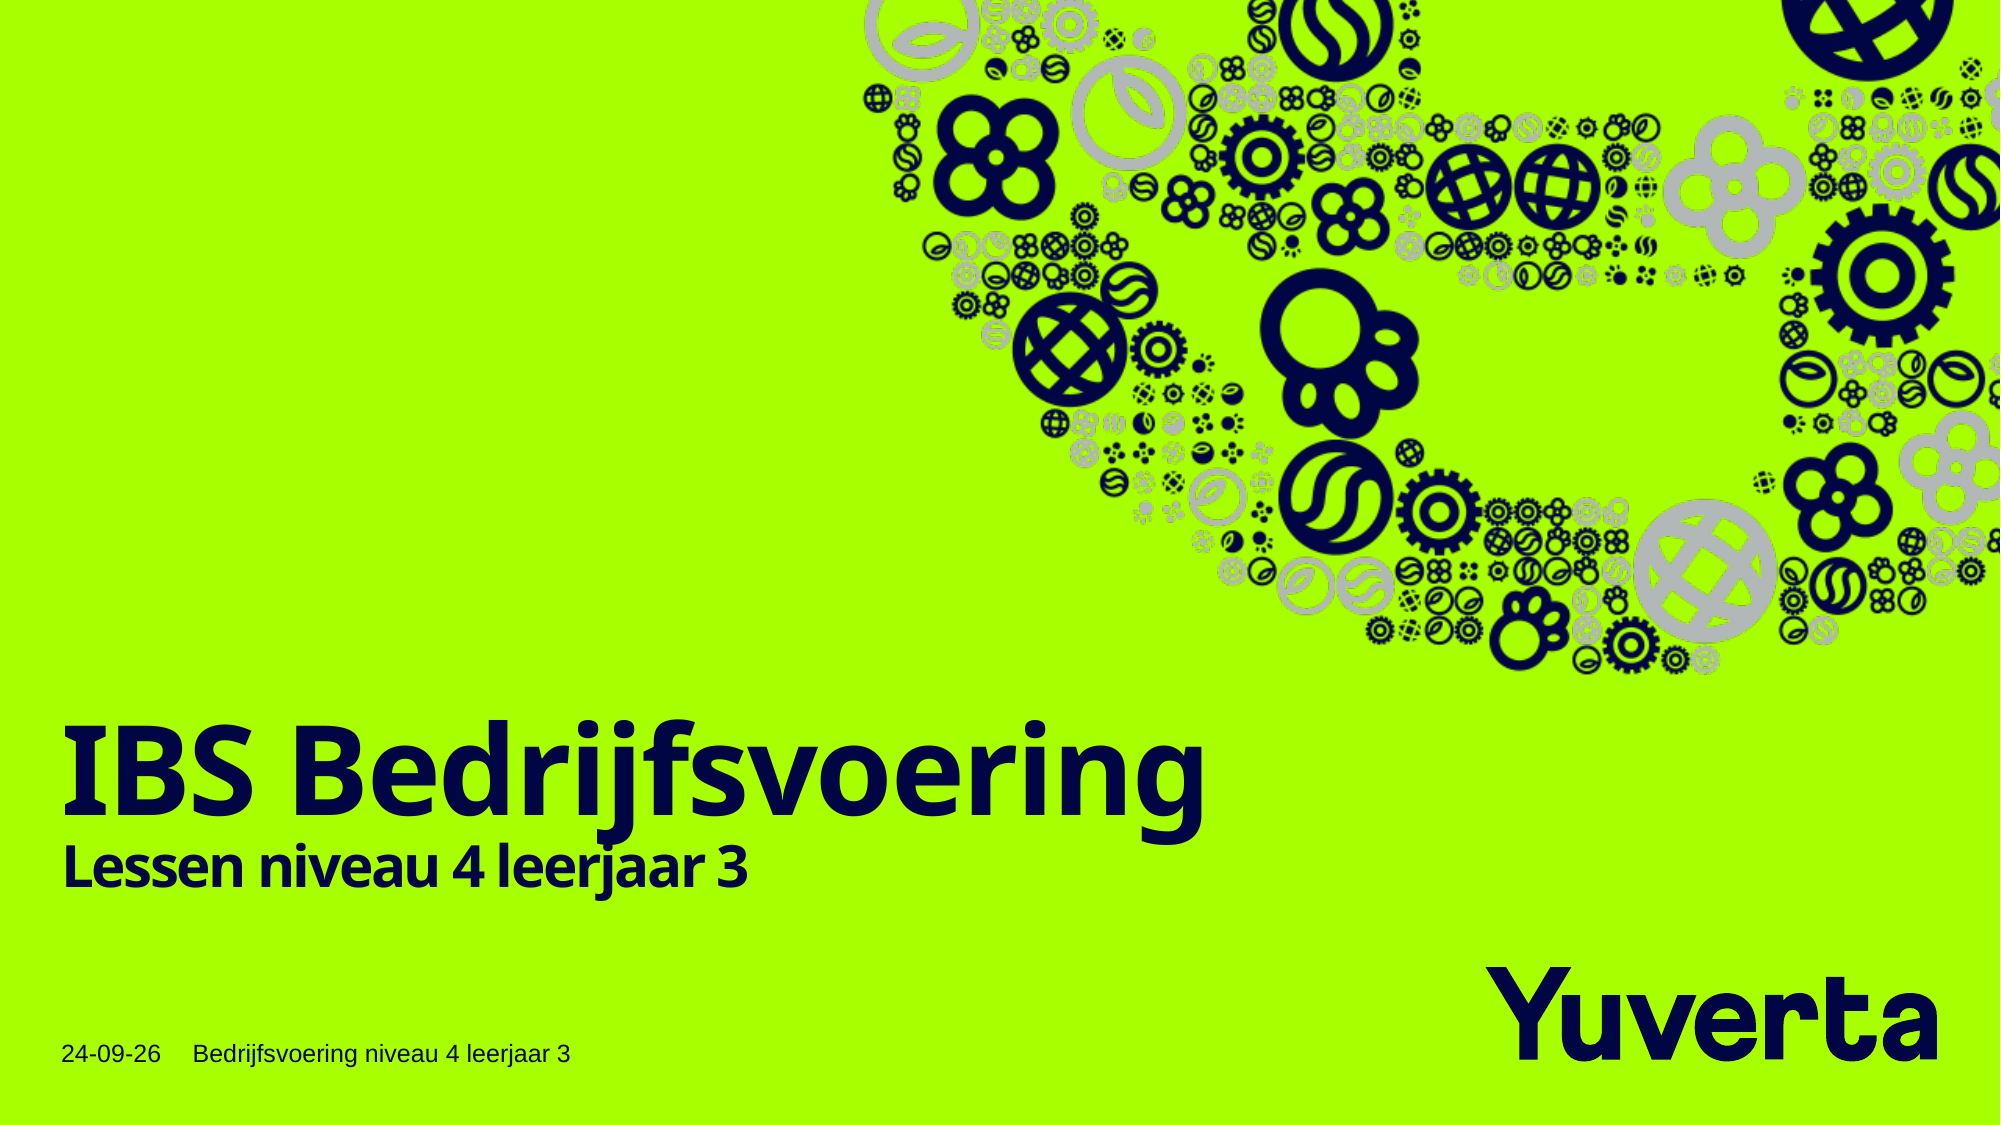

# IBS Bedrijfsvoering Lessen niveau 4 leerjaar 3
Bedrijfsvoering niveau 4 leerjaar 3